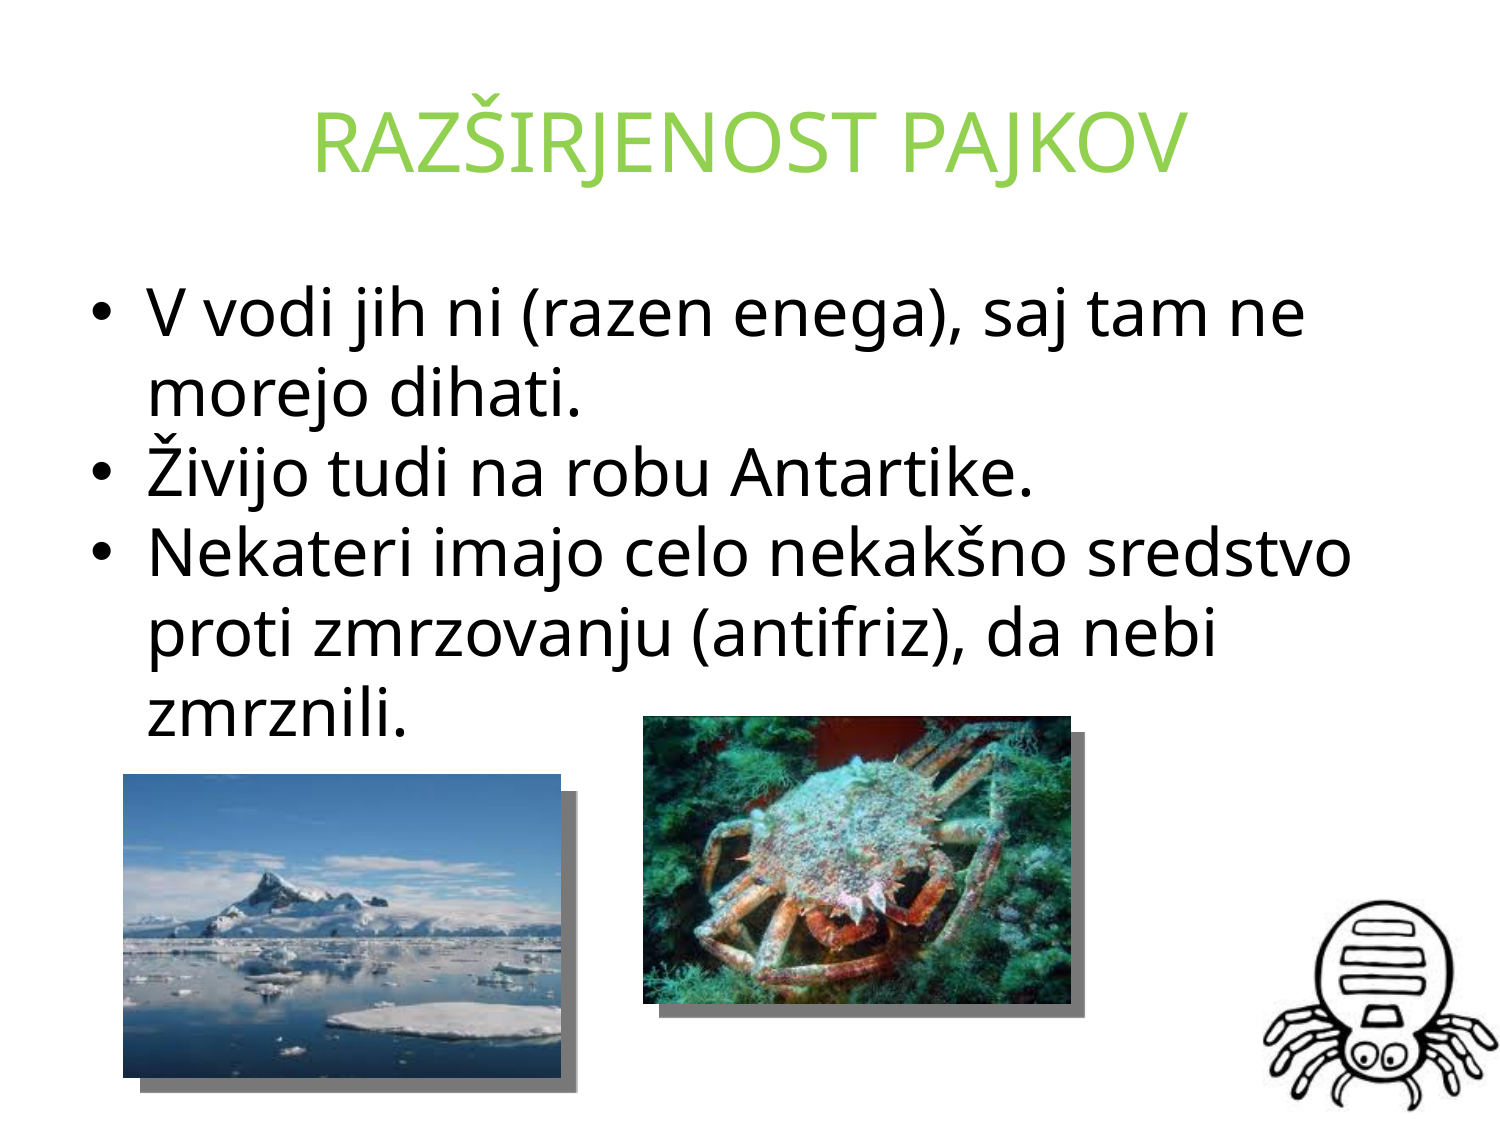

# RAZŠIRJENOST PAJKOV
V vodi jih ni (razen enega), saj tam ne morejo dihati.
Živijo tudi na robu Antartike.
Nekateri imajo celo nekakšno sredstvo proti zmrzovanju (antifriz), da nebi zmrznili.